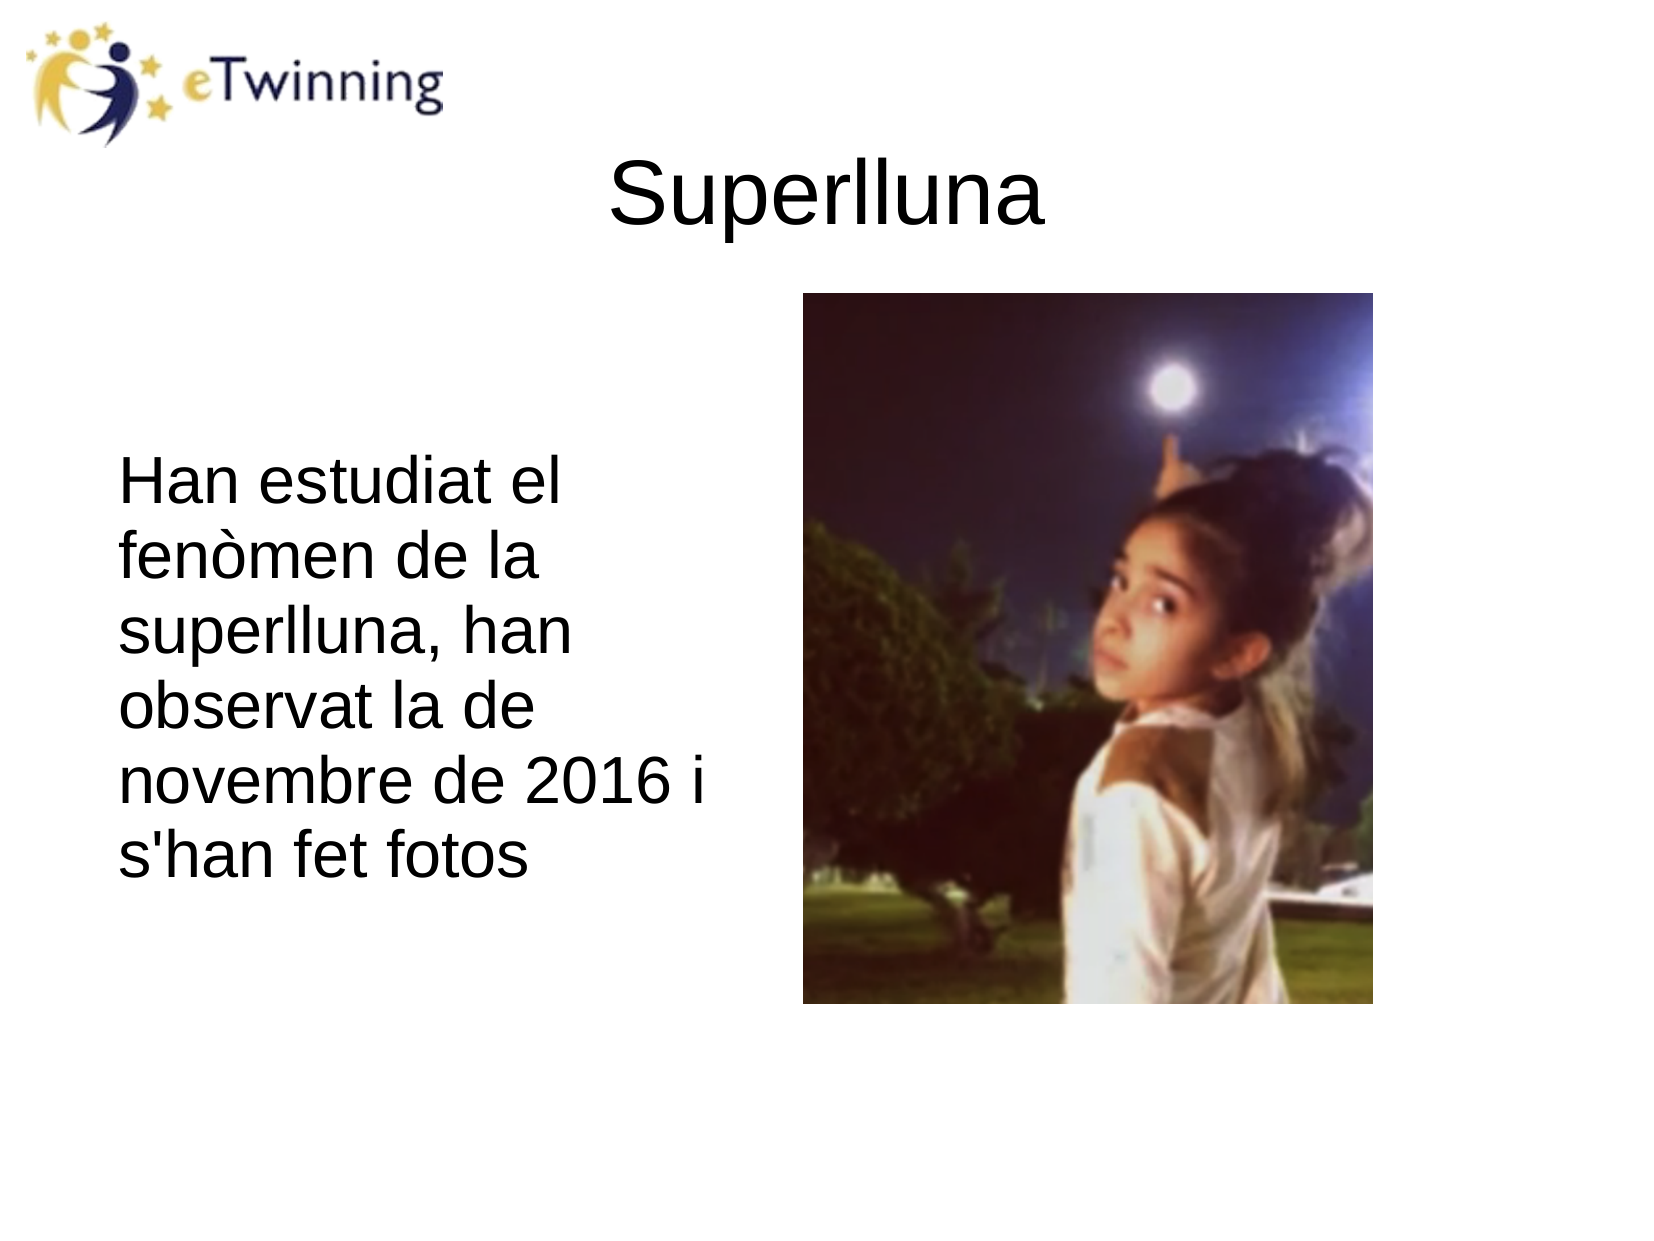

# Superlluna
Han estudiat el fenòmen de la superlluna, han observat la de novembre de 2016 i s'han fet fotos